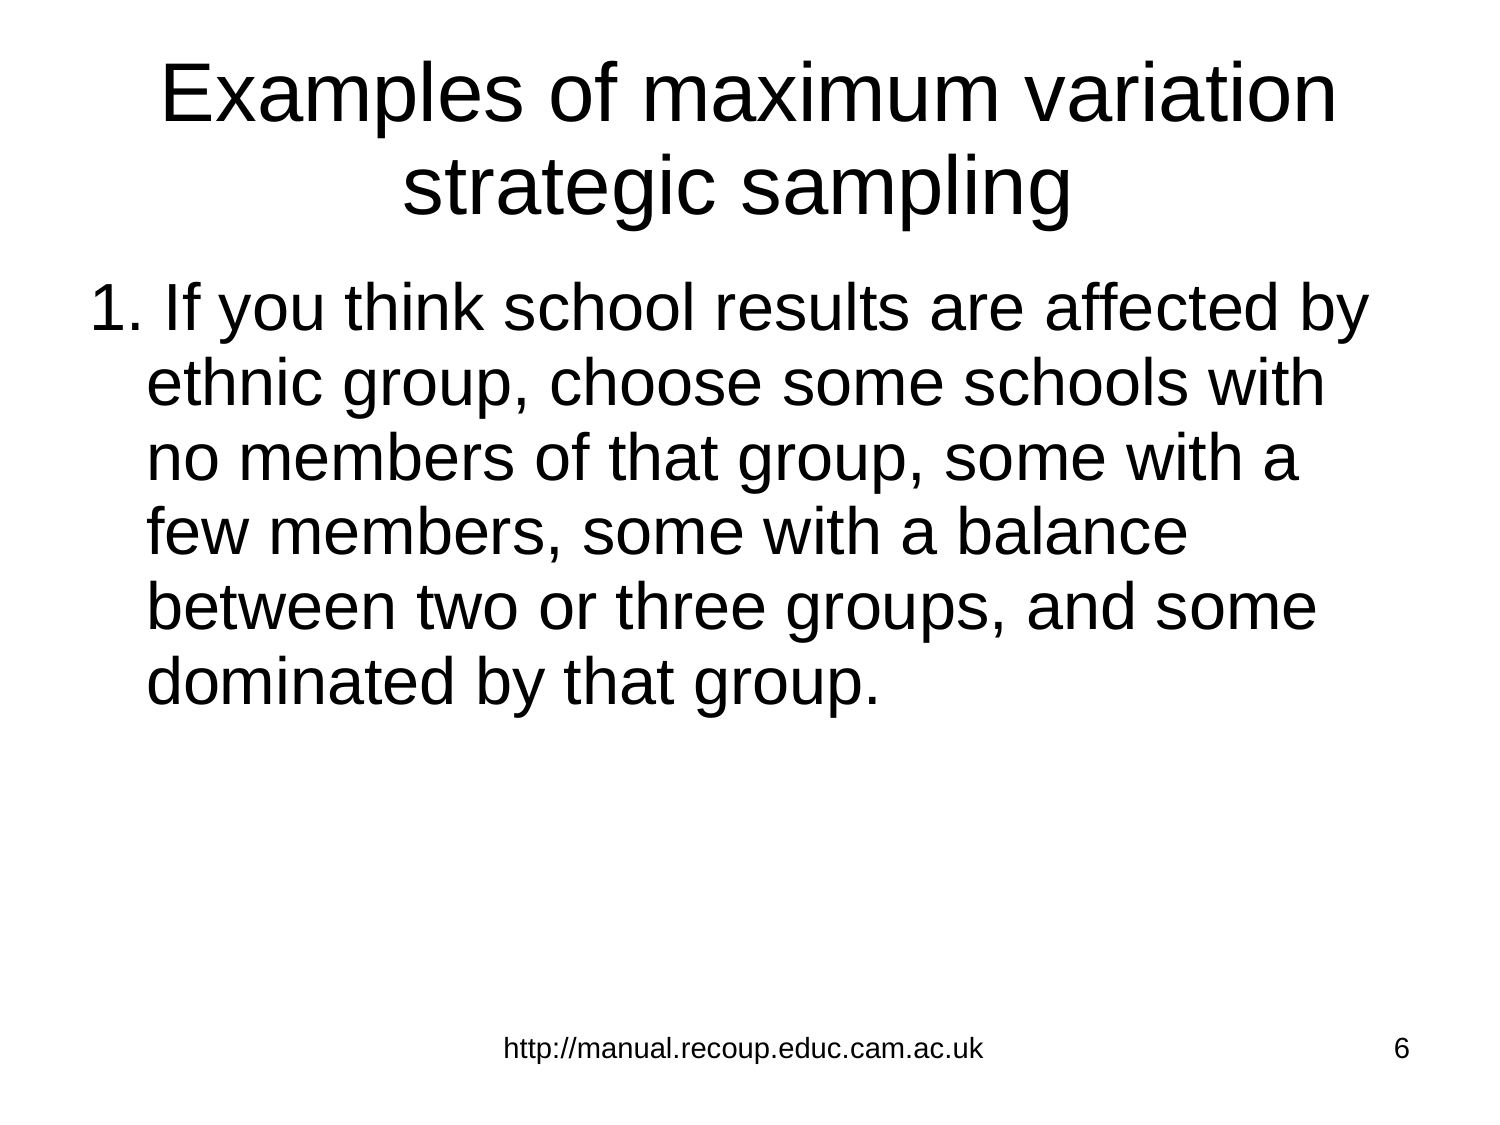

# Examples of maximum variation strategic sampling
1. If you think school results are affected by ethnic group, choose some schools with no members of that group, some with a few members, some with a balance between two or three groups, and some dominated by that group.
http://manual.recoup.educ.cam.ac.uk
6